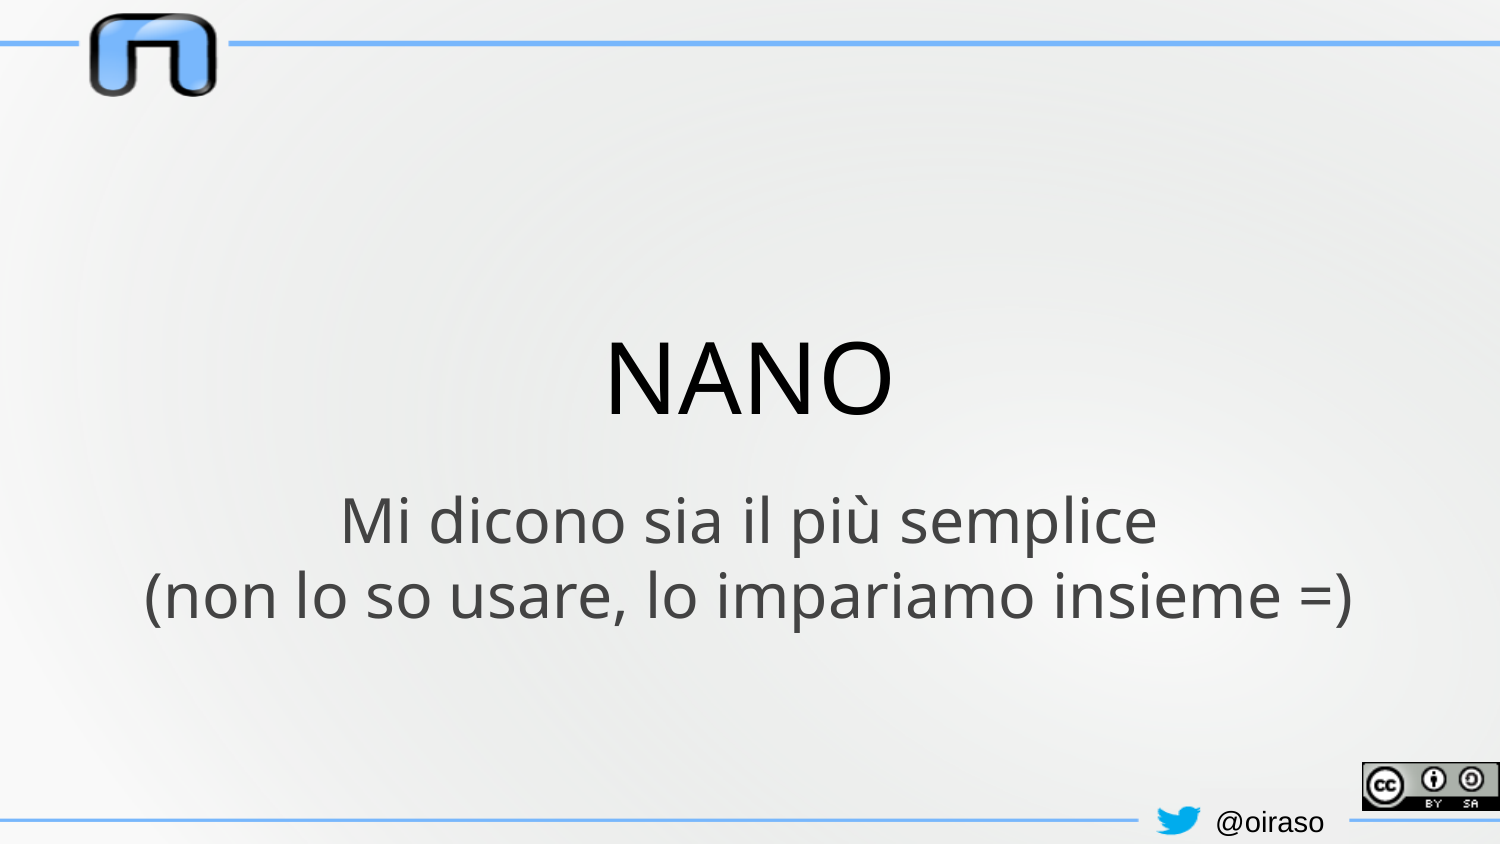

NANO
# Mi dicono sia il più semplice
(non lo so usare, lo impariamo insieme =)
@oirasor